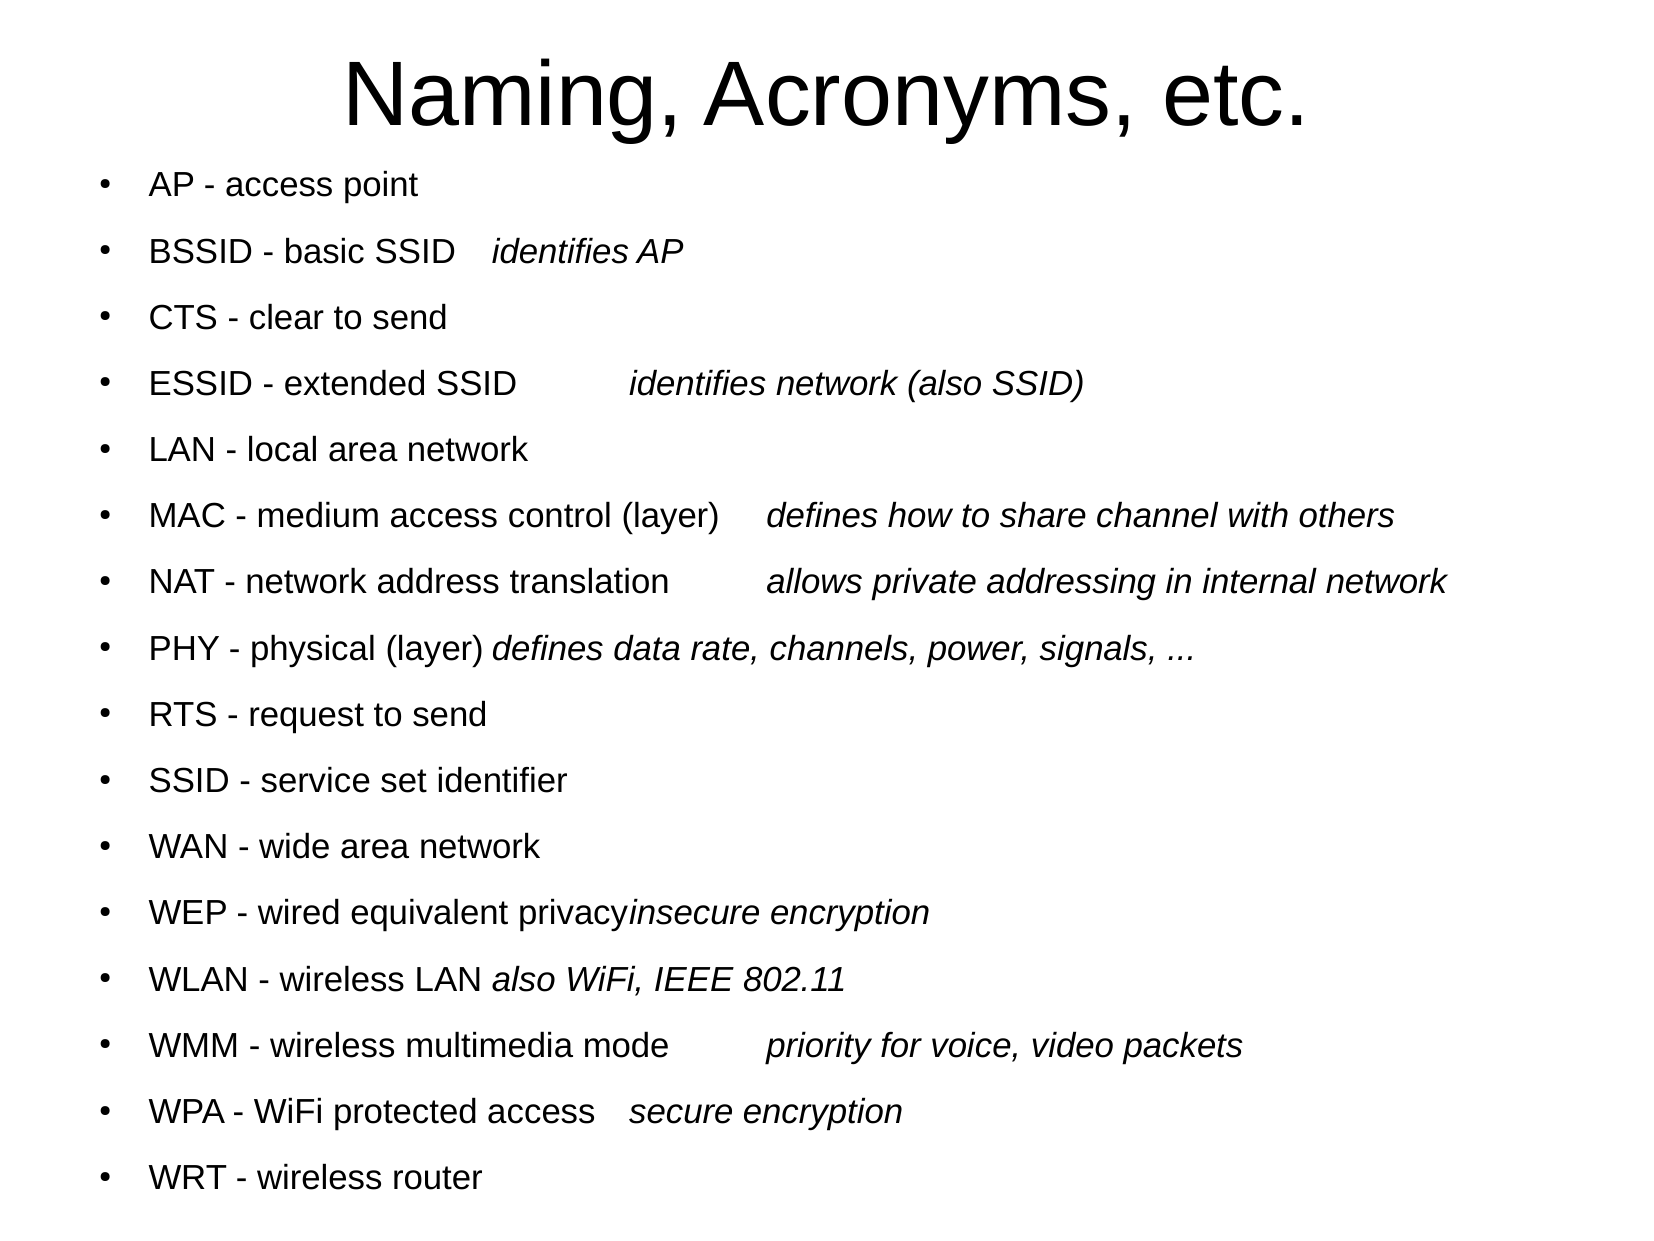

# Naming, Acronyms, etc.
AP - access point
BSSID - basic SSID					identifies AP
CTS - clear to send
ESSID - extended SSID				identifies network (also SSID)
LAN - local area network
MAC - medium access control (layer)	defines how to share channel with others
NAT - network address translation		allows private addressing in internal network
PHY - physical (layer)					defines data rate, channels, power, signals, ...
RTS - request to send
SSID - service set identifier
WAN - wide area network
WEP - wired equivalent privacy		insecure encryption
WLAN - wireless LAN					also WiFi, IEEE 802.11
WMM - wireless multimedia mode		priority for voice, video packets
WPA - WiFi protected access			secure encryption
WRT - wireless router